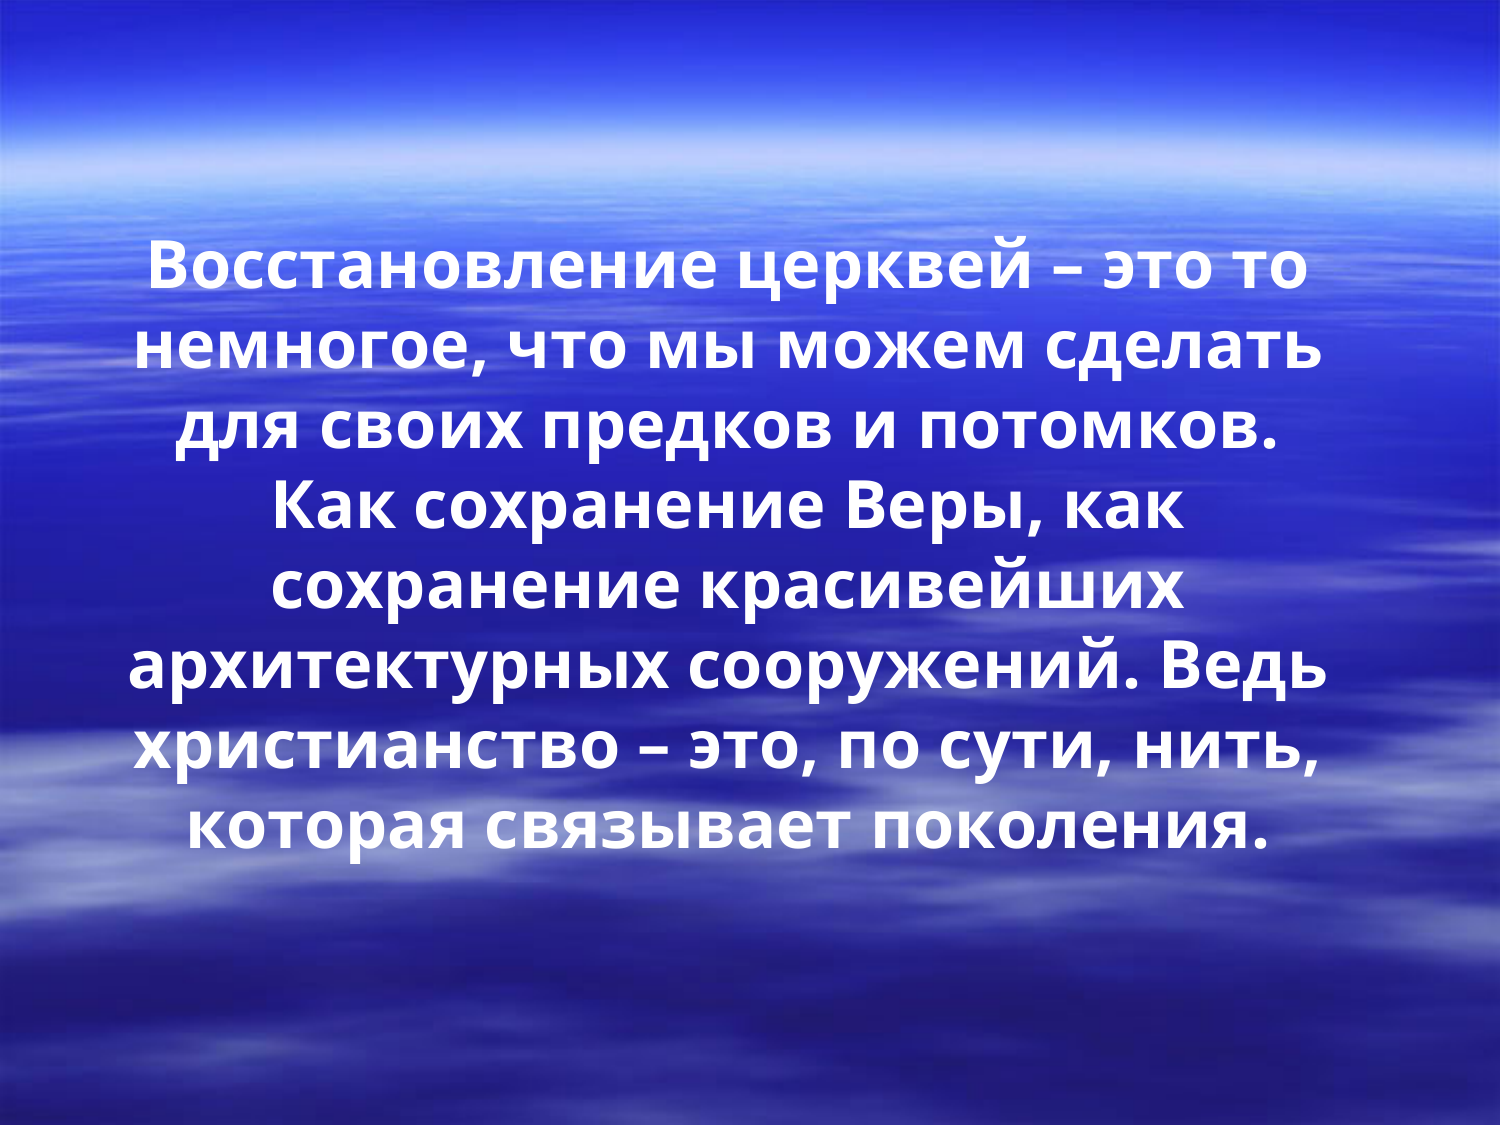

Восстановление церквей – это то немногое, что мы можем сделать для своих предков и потомков. Как сохранение Веры, как сохранение красивейших архитектурных сооружений. Ведь христианство – это, по сути, нить, которая связывает поколения.